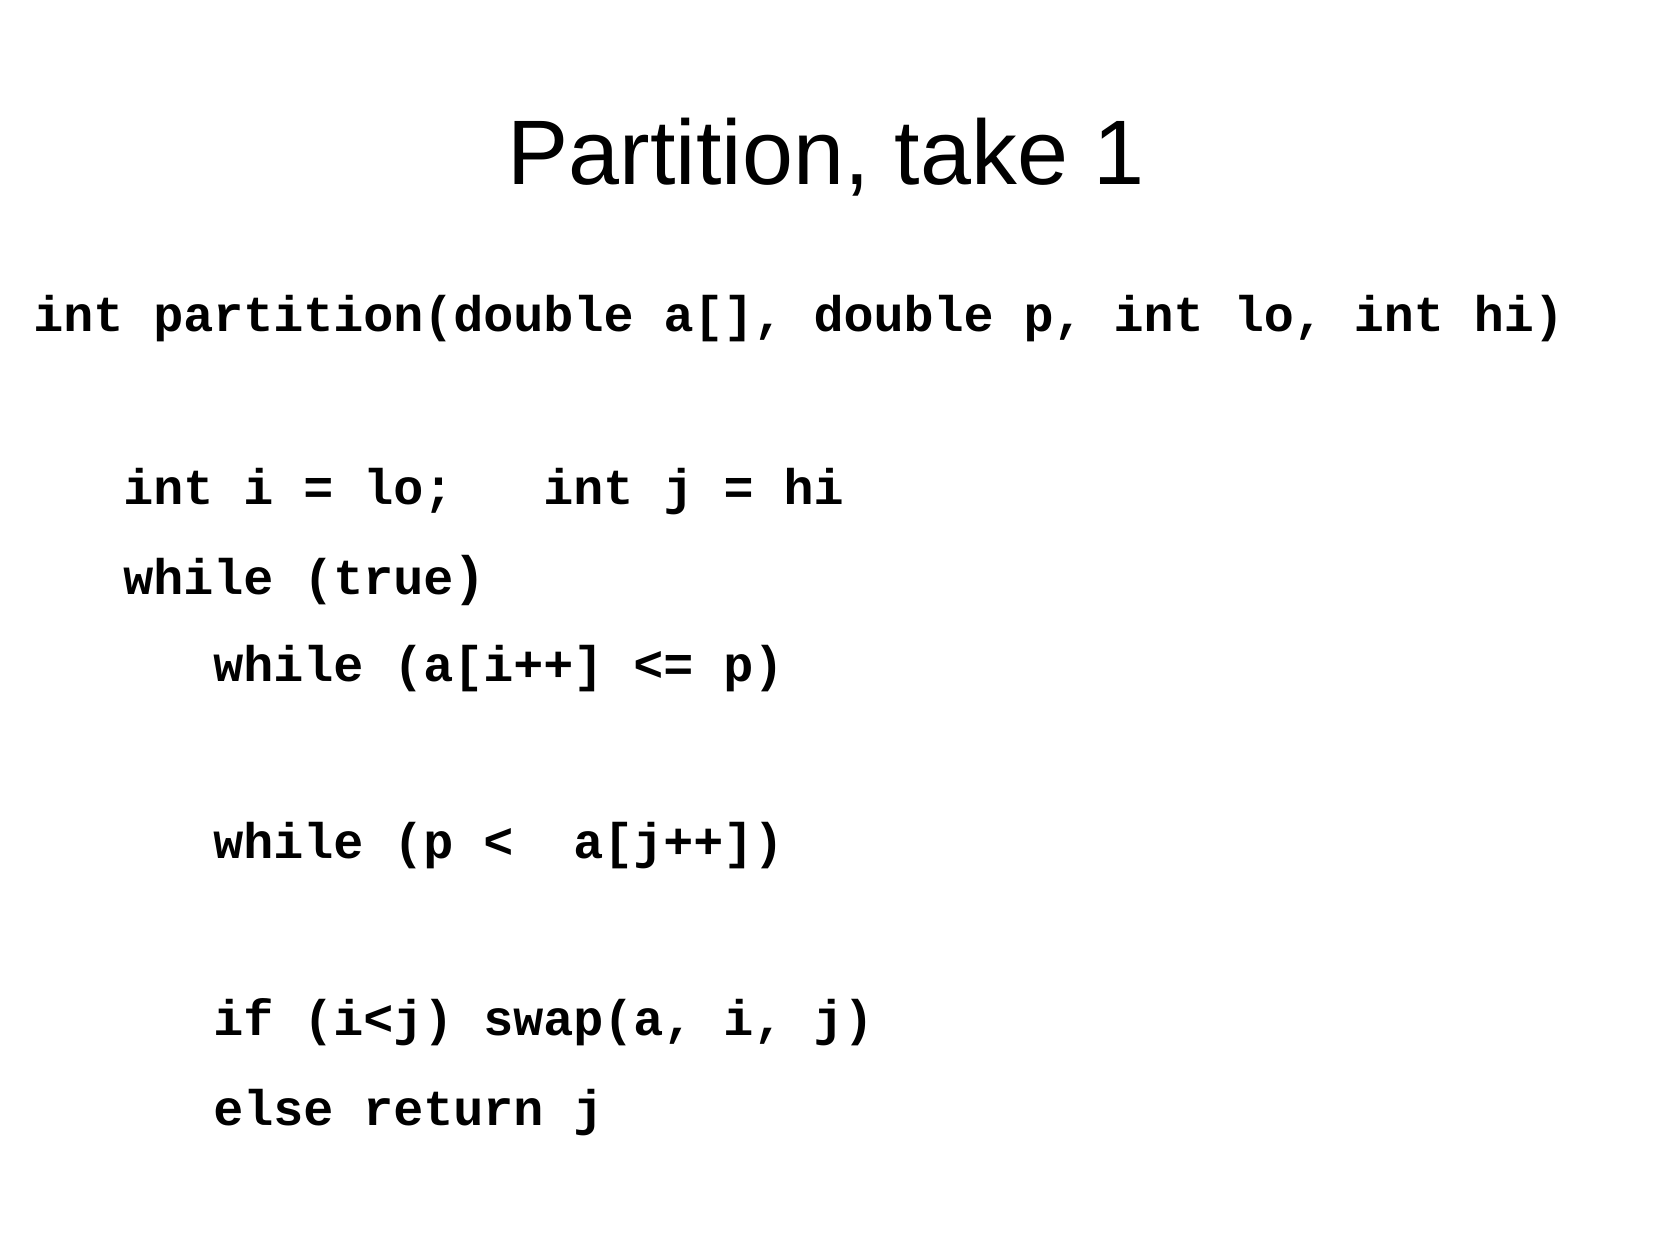

# Partition, take 1
int partition(double a[], double p, int lo, int hi)
 int i = lo; int j = hi
 while (true)
 while (a[i++] <= p)
 while (p < a[j++])
 if (i<j) swap(a, i, j)
 else return j